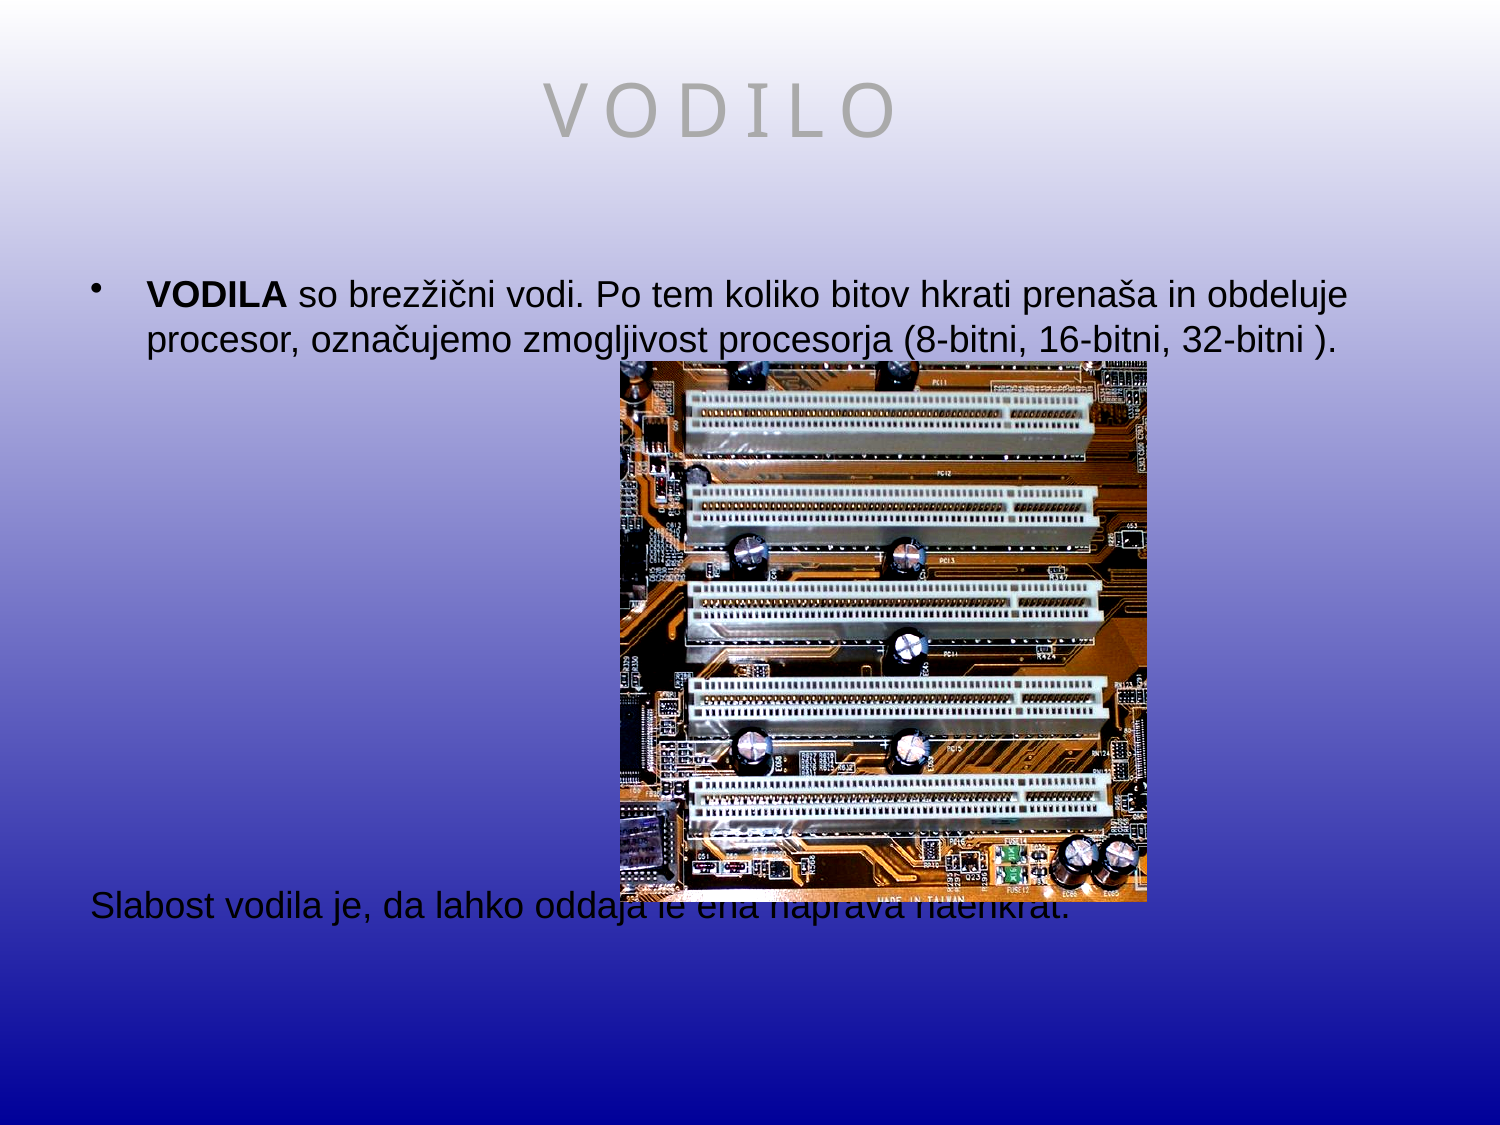

#
VODILO
VODILA so brezžični vodi. Po tem koliko bitov hkrati prenaša in obdeluje procesor, označujemo zmogljivost procesorja (8-bitni, 16-bitni, 32-bitni ).
Slabost vodila je, da lahko oddaja le ena naprava naenkrat.